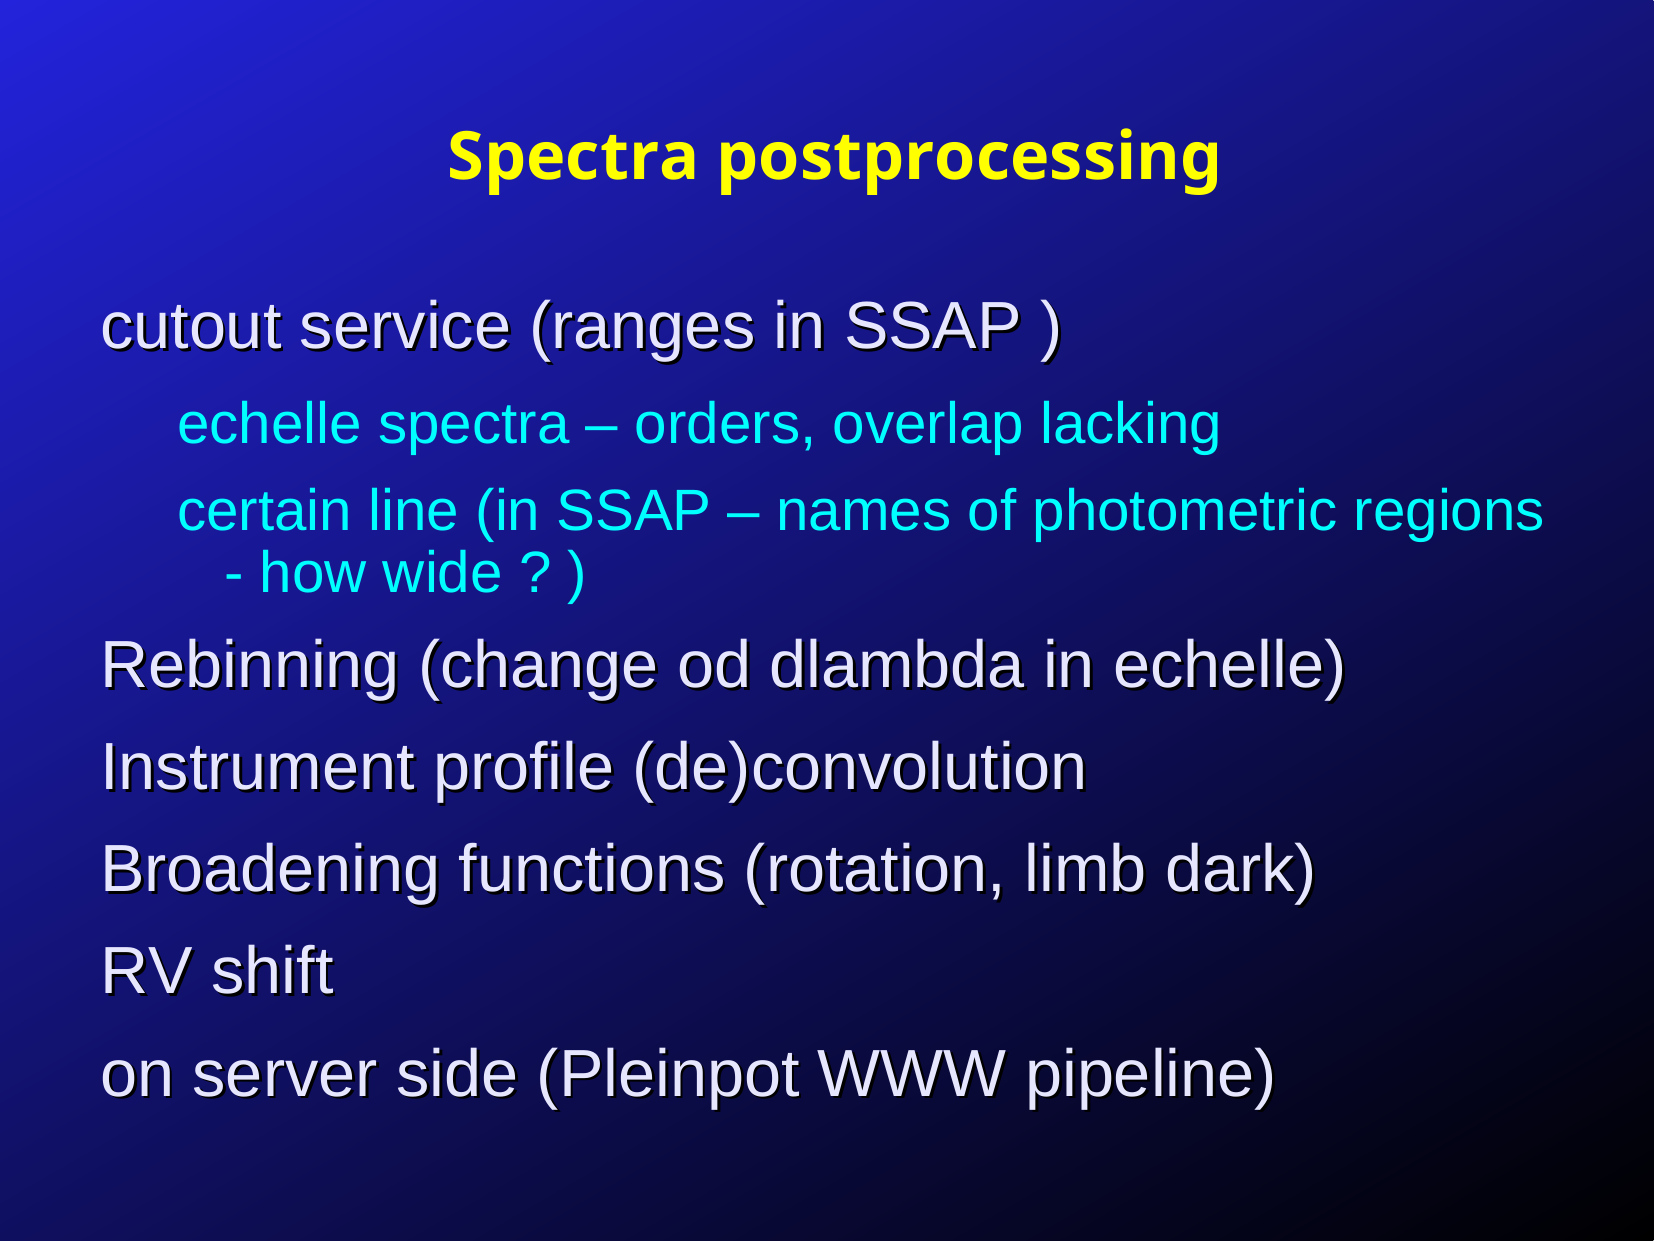

# Spectra postprocessing
cutout service (ranges in SSAP )
echelle spectra – orders, overlap lacking
certain line (in SSAP – names of photometric regions - how wide ? )
Rebinning (change od dlambda in echelle)
Instrument profile (de)convolution
Broadening functions (rotation, limb dark)
RV shift
on server side (Pleinpot WWW pipeline)